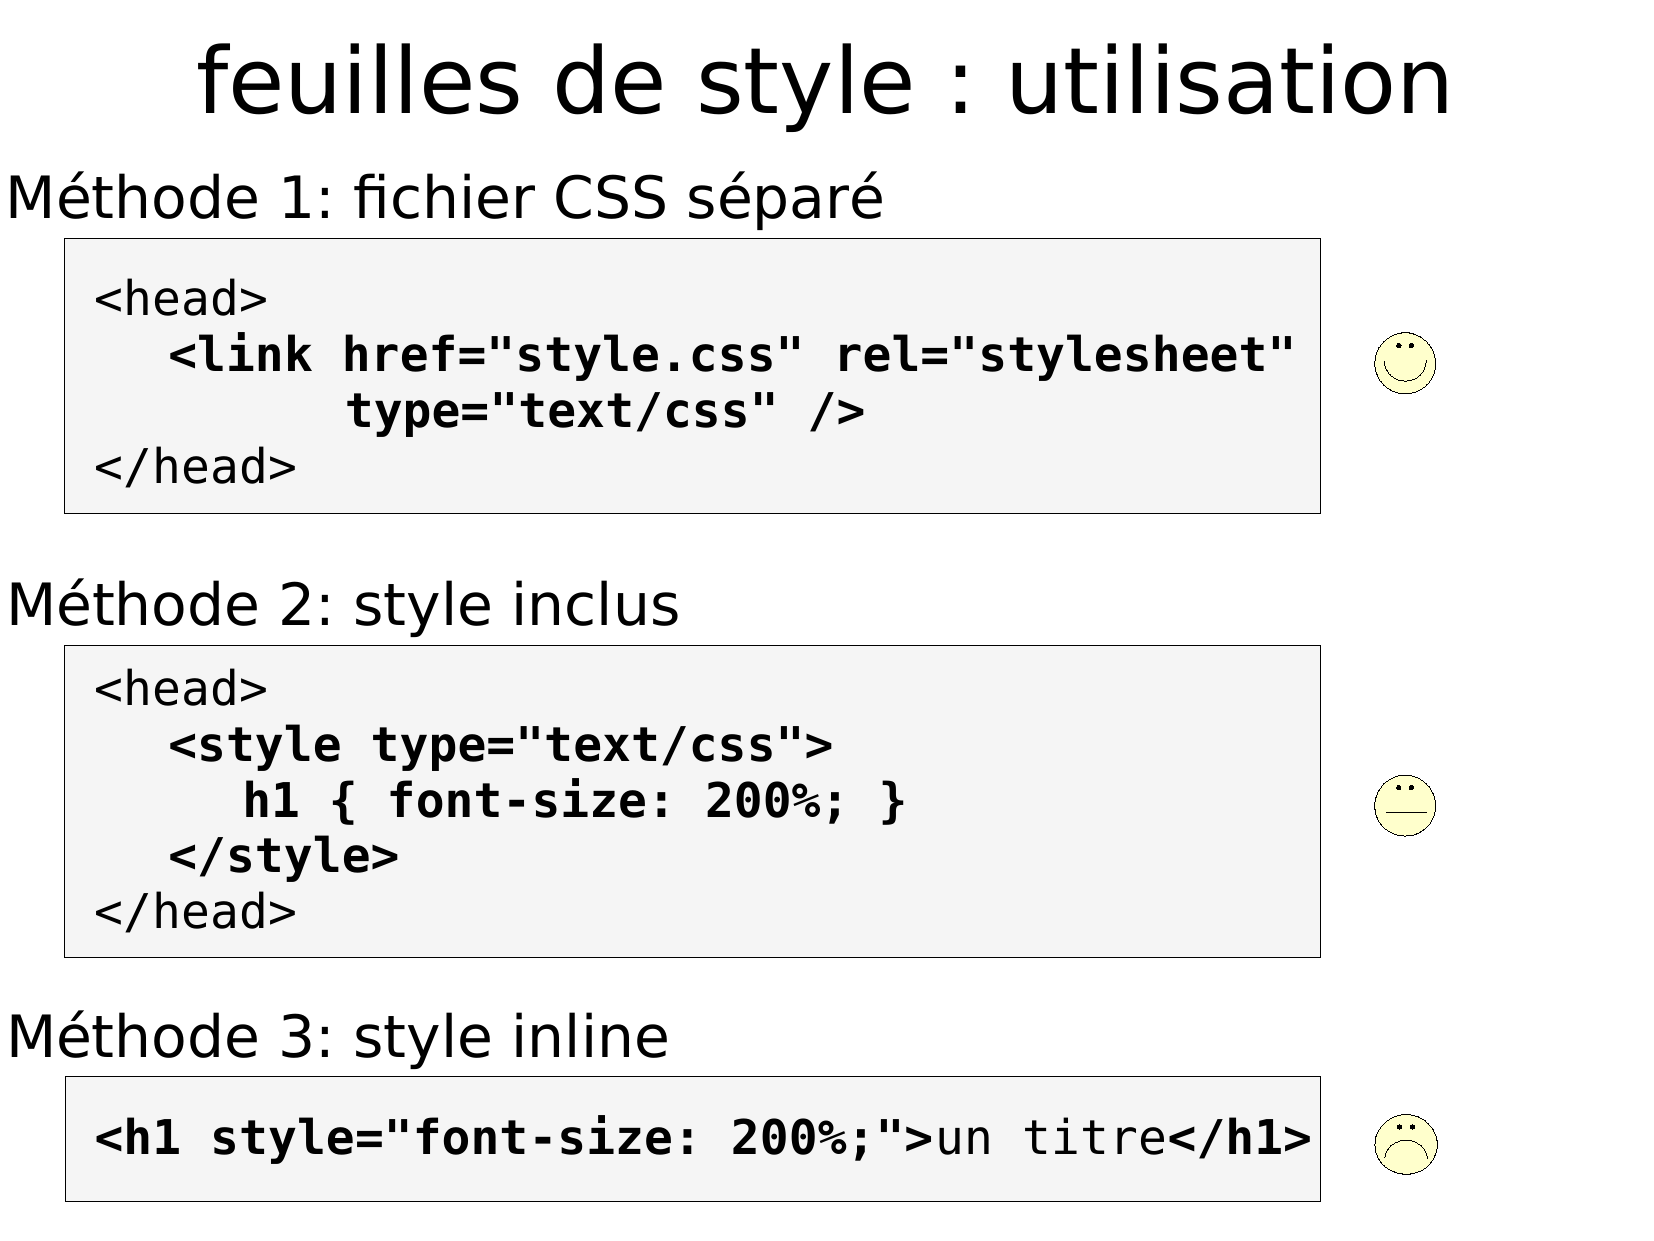

# feuilles de style : utilisation
Méthode 1: fichier CSS séparé
<head>
	<link href="style.css" rel="stylesheet"
			 type="text/css" />
</head>
Méthode 2: style inclus
<head>
	<style type="text/css">
		h1 { font-size: 200%; }
	</style>
</head>
Méthode 3: style inline
<h1 style="font-size: 200%;">un titre</h1>